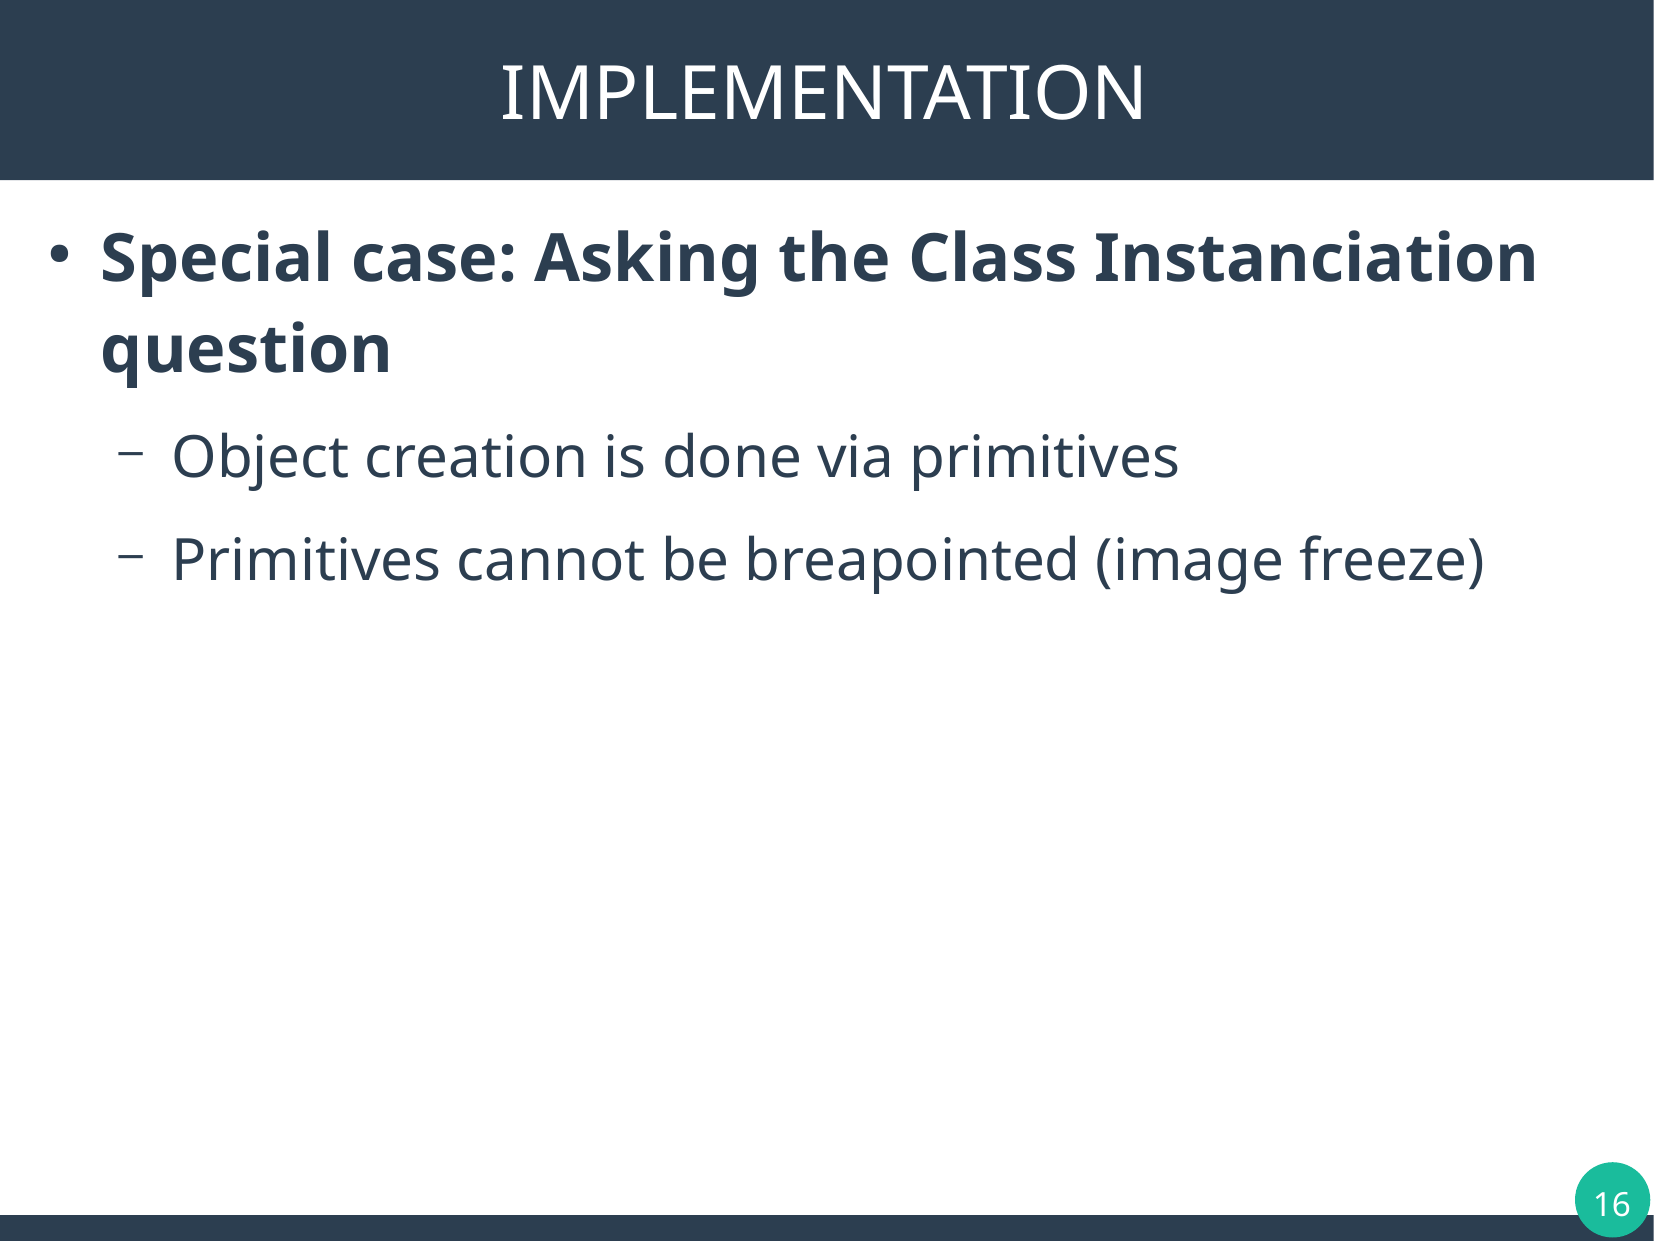

# Implementation
Special case: Asking the Class Instanciation question
Object creation is done via primitives
Primitives cannot be breapointed (image freeze)